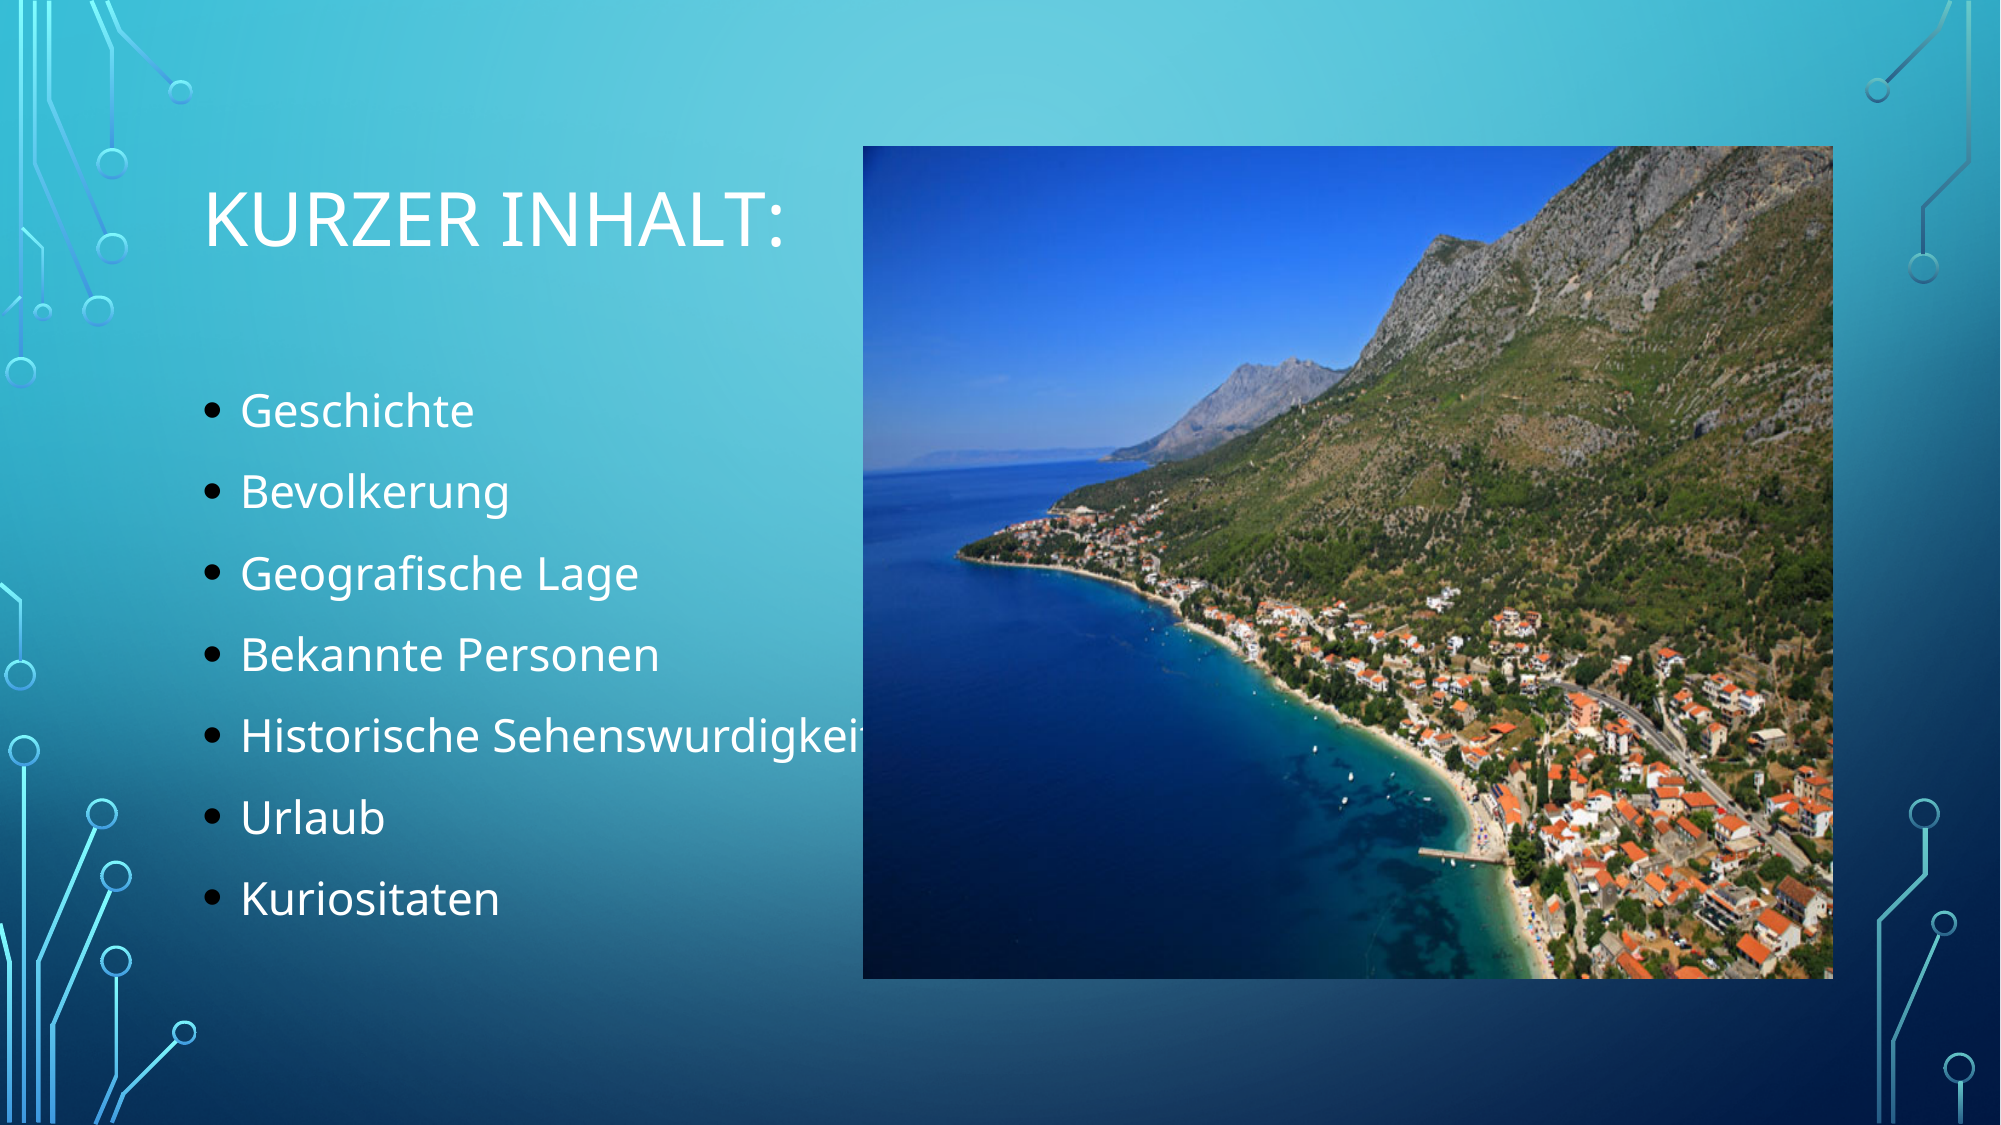

# Kurzer Inhalt:
Geschichte
Bevolkerung
Geografische Lage
Bekannte Personen
Historische Sehenswurdigkeiten
Urlaub
Kuriositaten